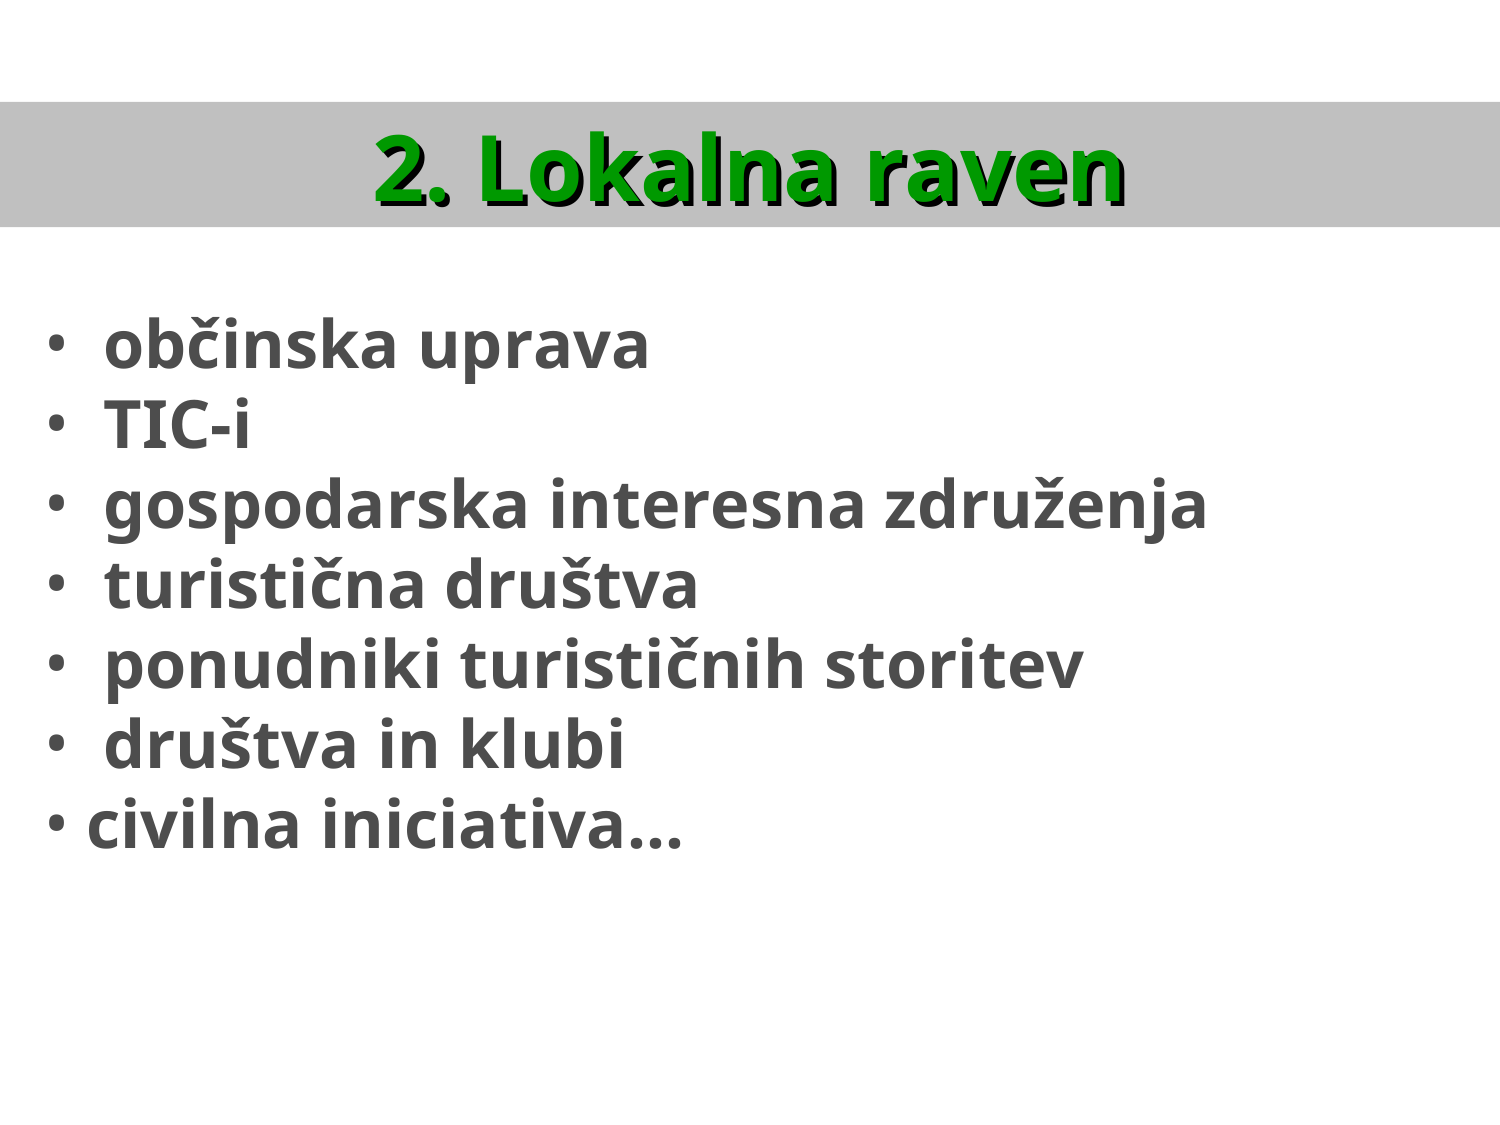

2. Lokalna raven
 občinska uprava
 TIC-i
 gospodarska interesna združenja
 turistična društva
 ponudniki turističnih storitev
 društva in klubi
 civilna iniciativa…